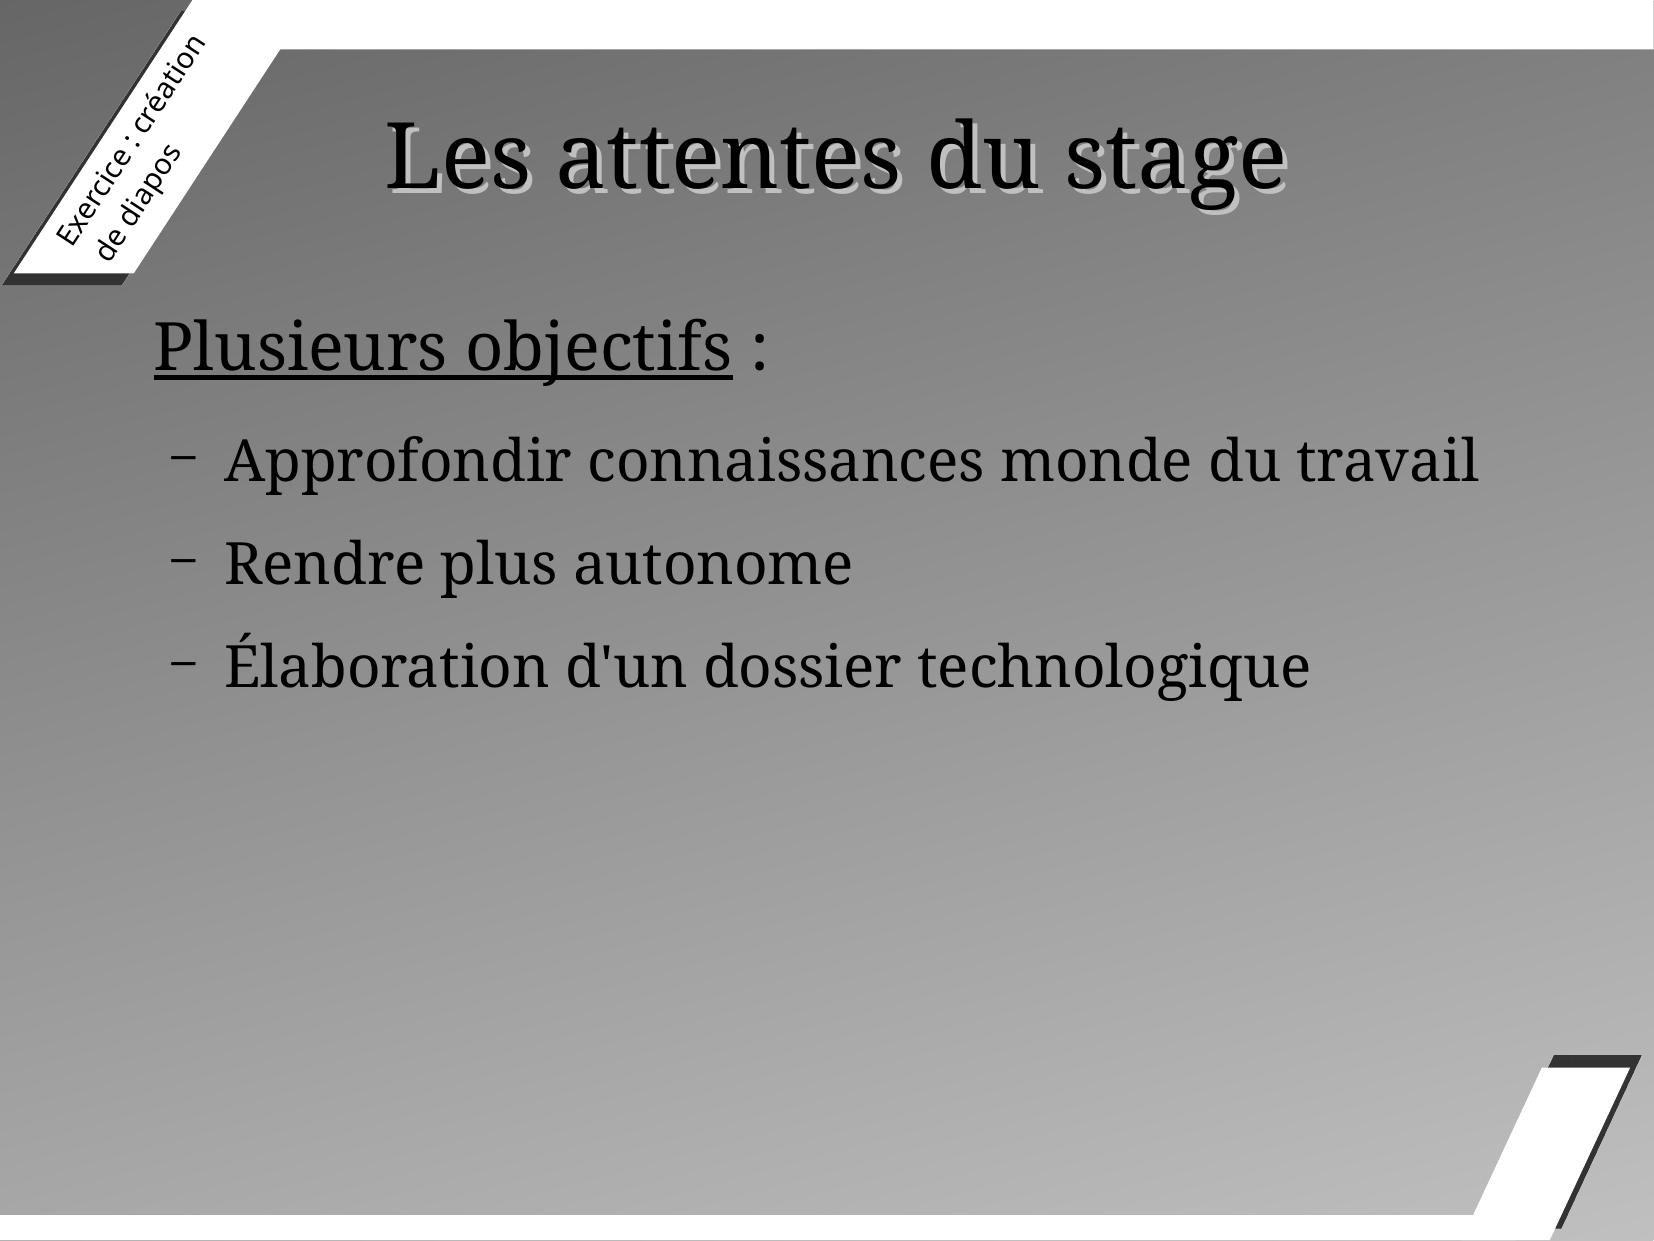

# Les attentes du stage
Plusieurs objectifs :
Approfondir connaissances monde du travail
Rendre plus autonome
Élaboration d'un dossier technologique